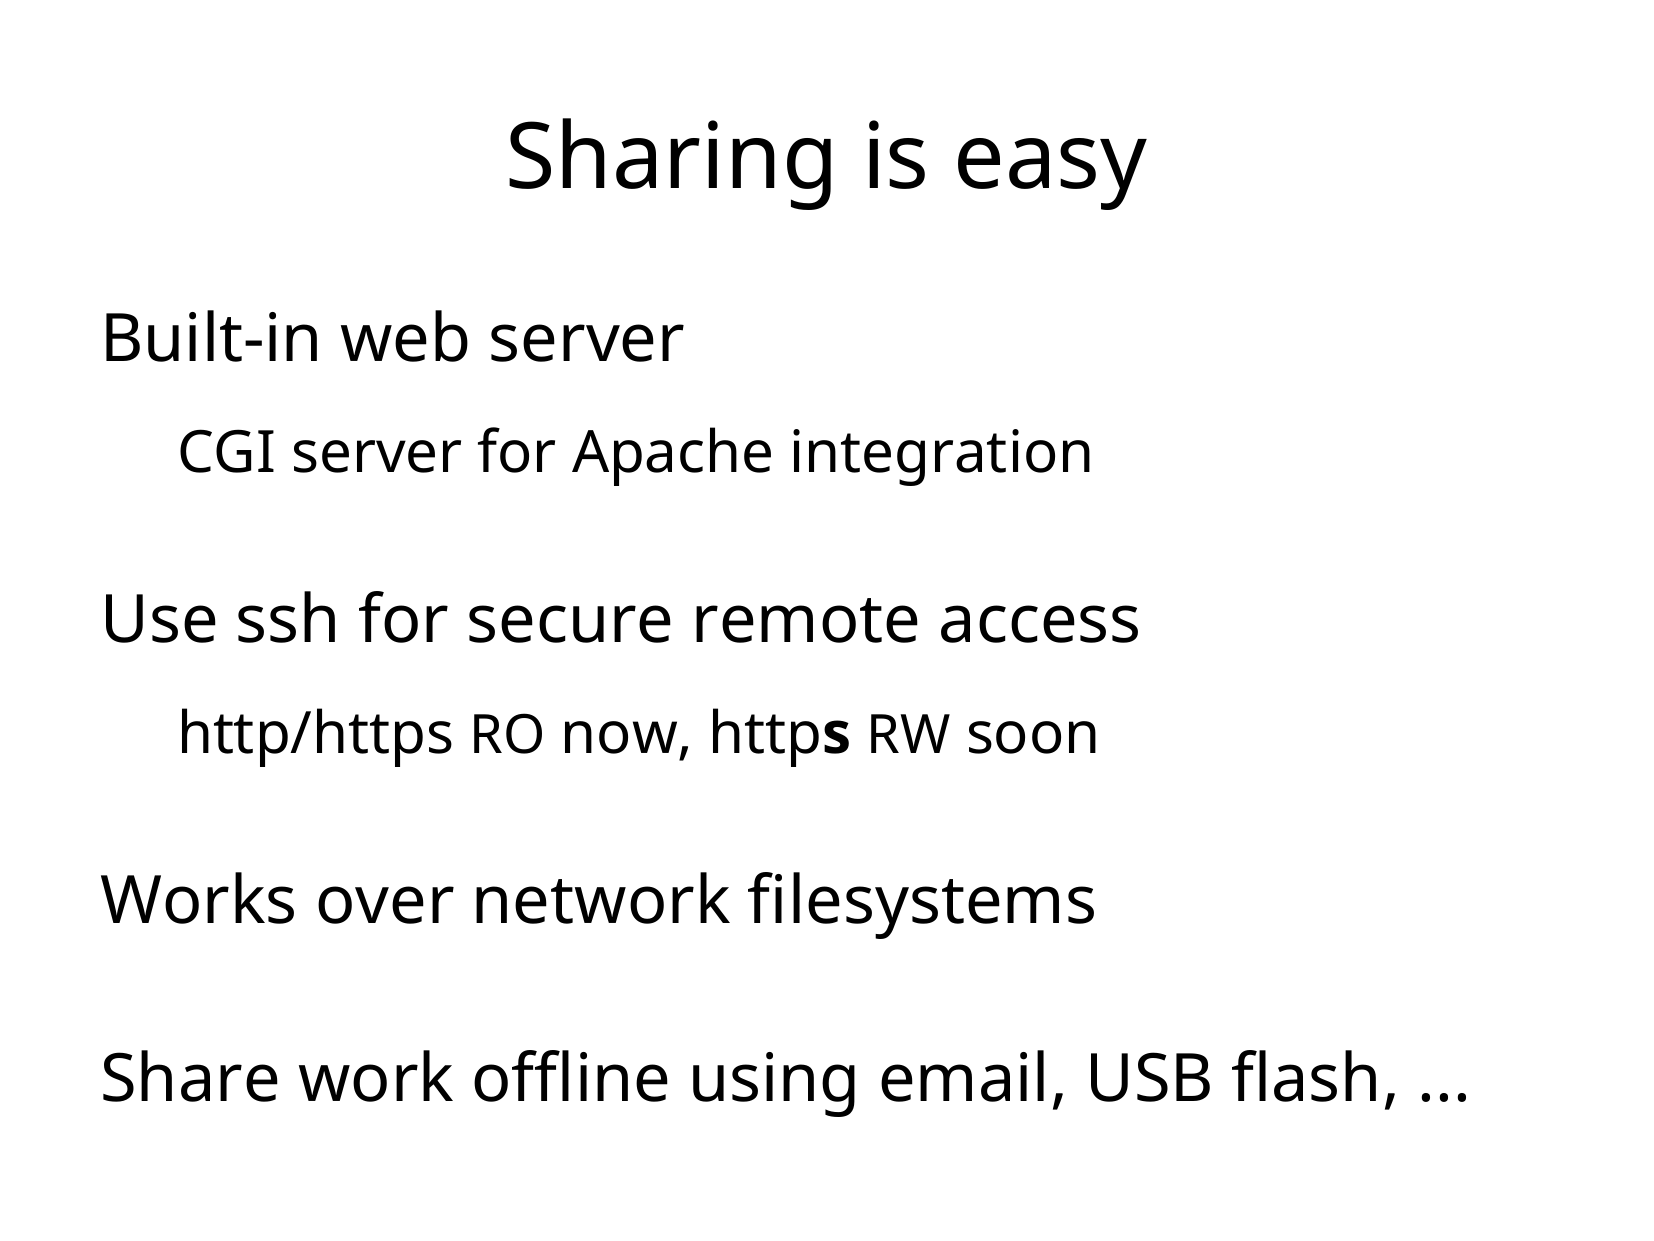

# Sharing is easy
Built-in web server
CGI server for Apache integration
Use ssh for secure remote access
http/https RO now, https RW soon
Works over network filesystems
Share work offline using email, USB flash, ...